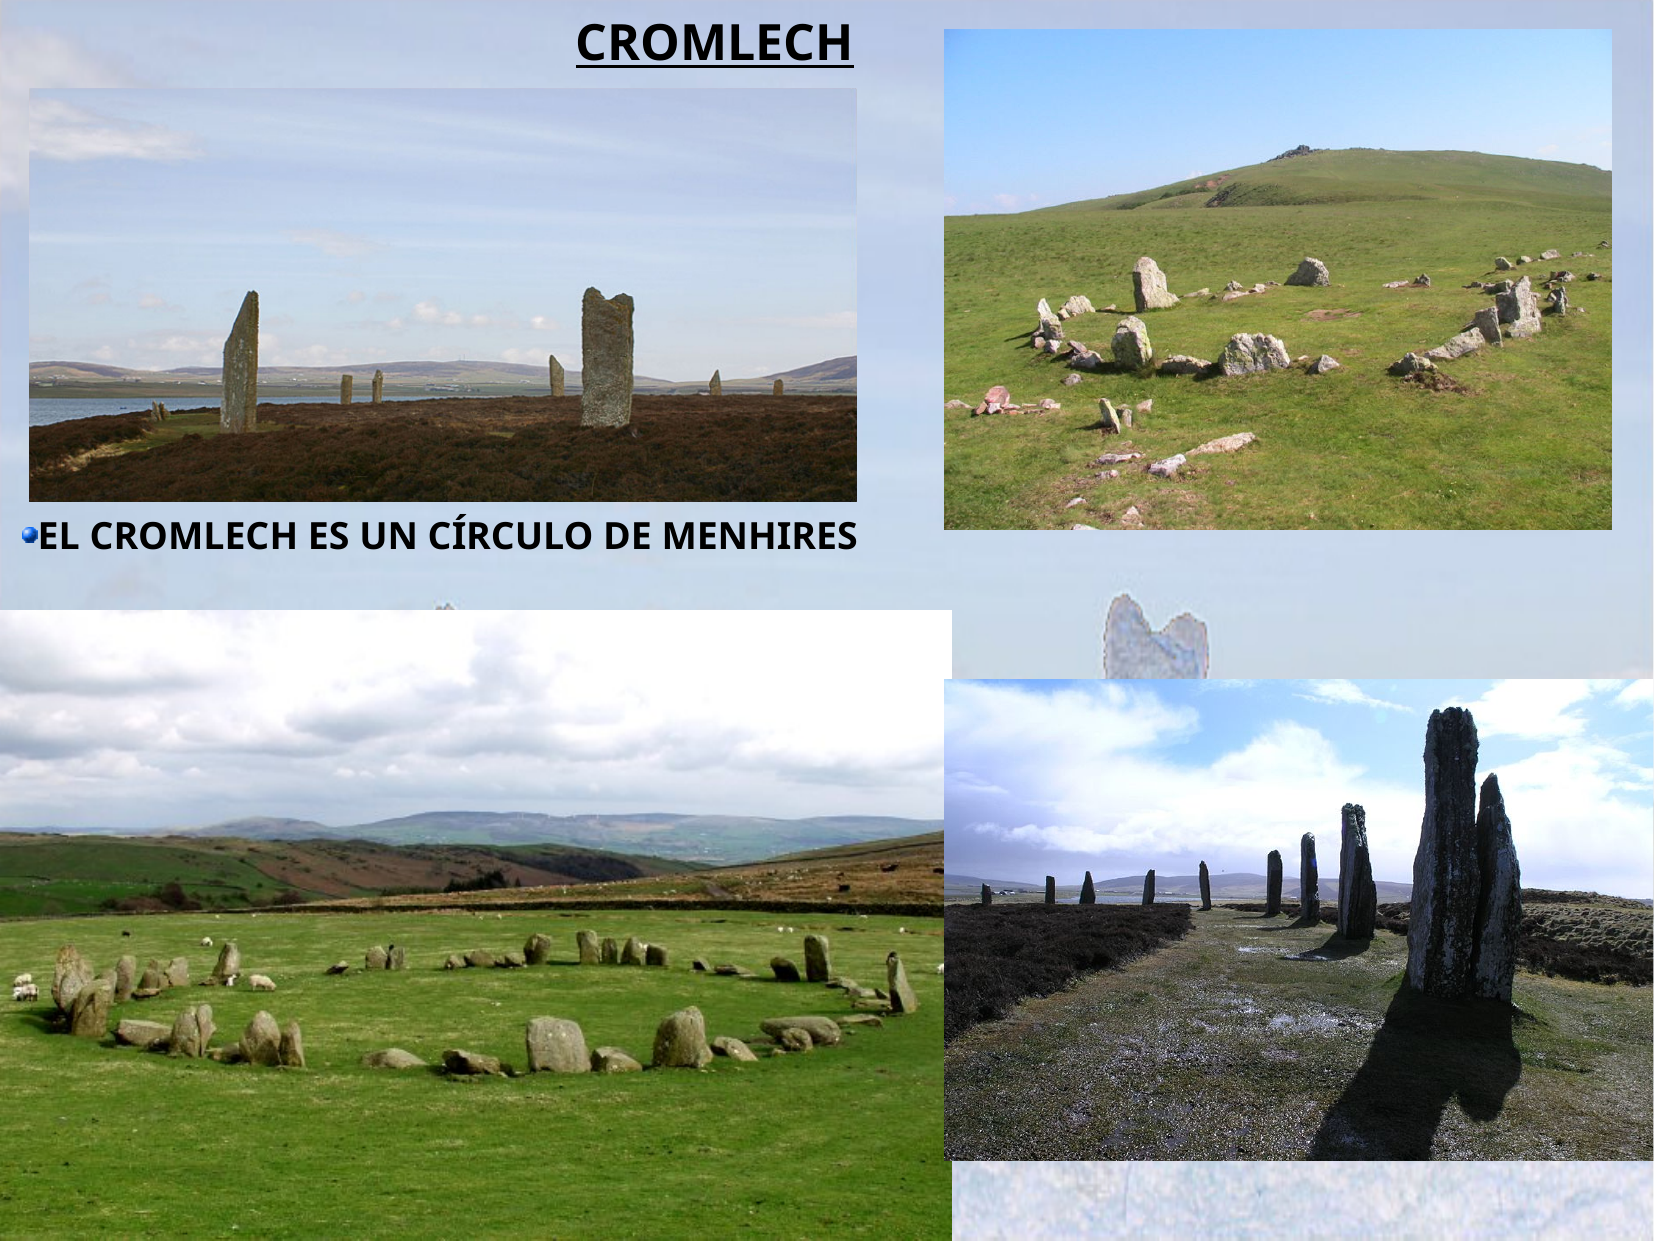

CROMLECH
EL CROMLECH ES UN CÍRCULO DE MENHIRES